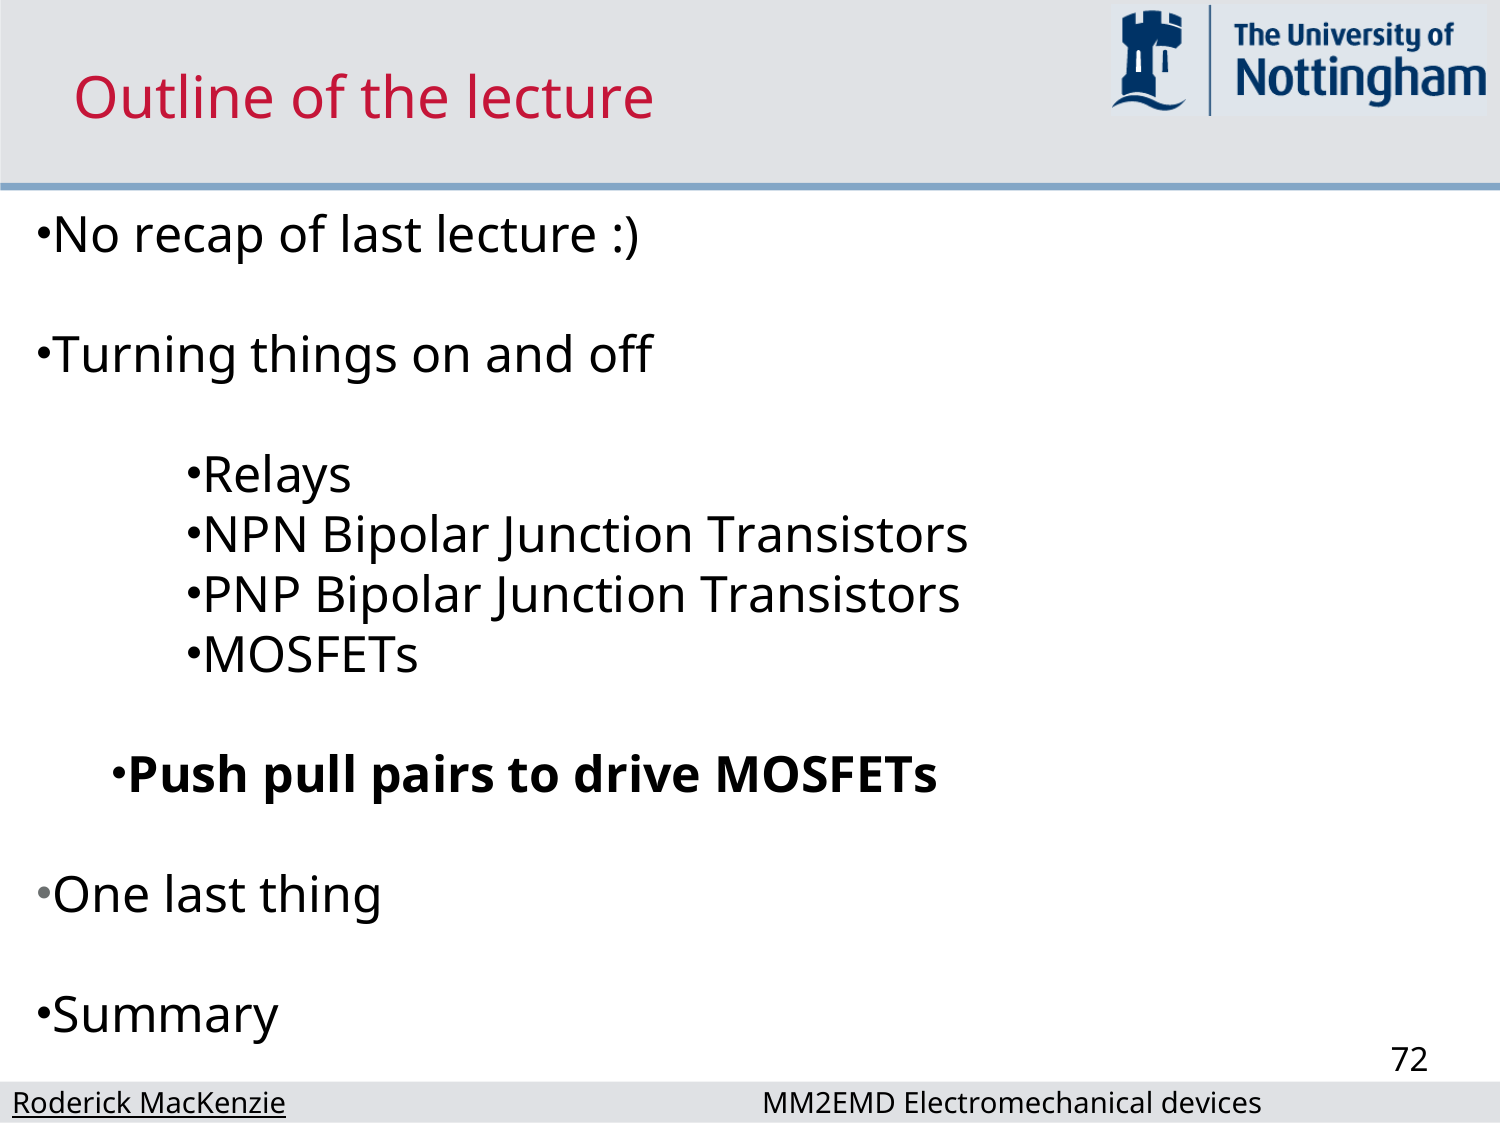

# Outline of the lecture
No recap of last lecture :)
Turning things on and off
Relays
NPN Bipolar Junction Transistors
PNP Bipolar Junction Transistors
MOSFETs
Push pull pairs to drive MOSFETs
One last thing
Summary